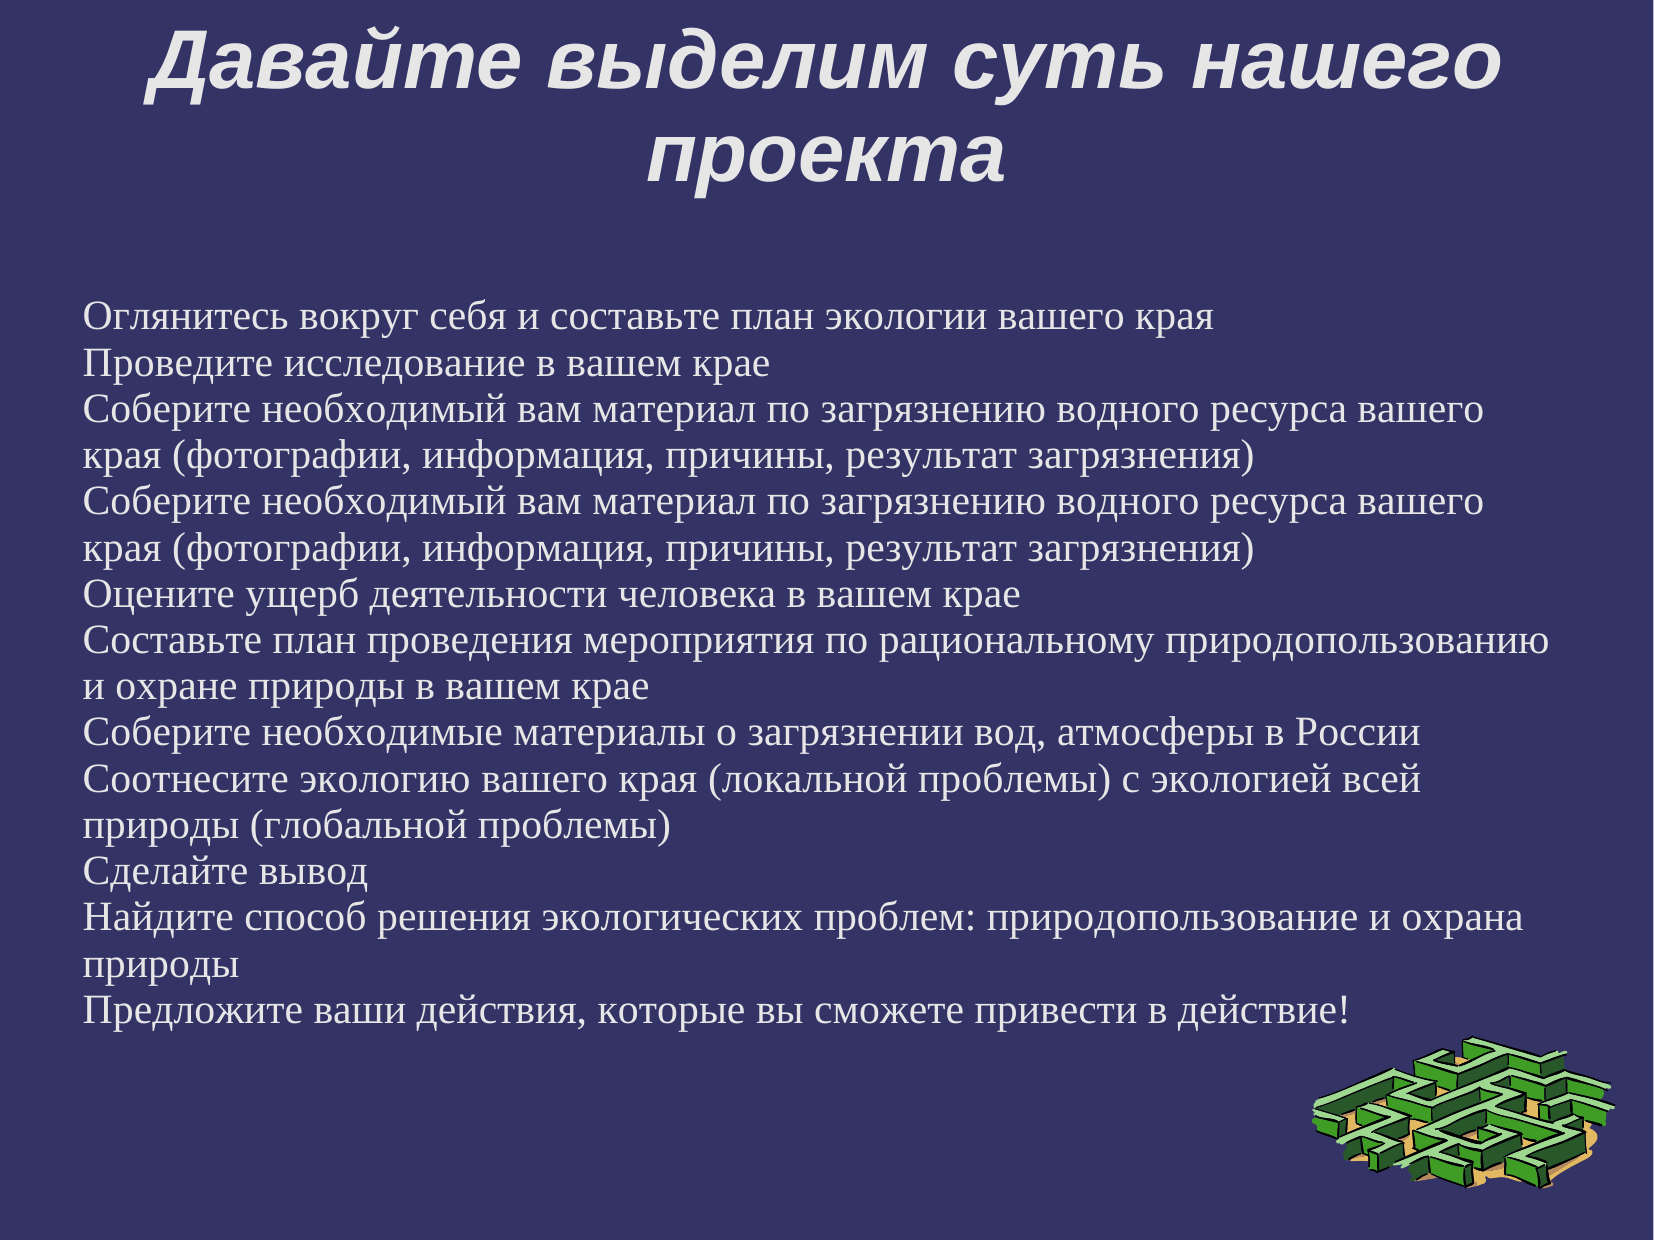

# Давайте выделим суть нашего проекта
Оглянитесь вокруг себя и составьте план экологии вашего края
Проведите исследование в вашем крае
Соберите необходимый вам материал по загрязнению водного ресурса вашего края (фотографии, информация, причины, результат загрязнения)
Соберите необходимый вам материал по загрязнению водного ресурса вашего края (фотографии, информация, причины, результат загрязнения)
Оцените ущерб деятельности человека в вашем крае
Составьте план проведения мероприятия по рациональному природопользованию и охране природы в вашем крае
Соберите необходимые материалы о загрязнении вод, атмосферы в России
Соотнесите экологию вашего края (локальной проблемы) с экологией всей природы (глобальной проблемы)
Сделайте вывод
Найдите способ решения экологических проблем: природопользование и охрана природы
Предложите ваши действия, которые вы сможете привести в действие!